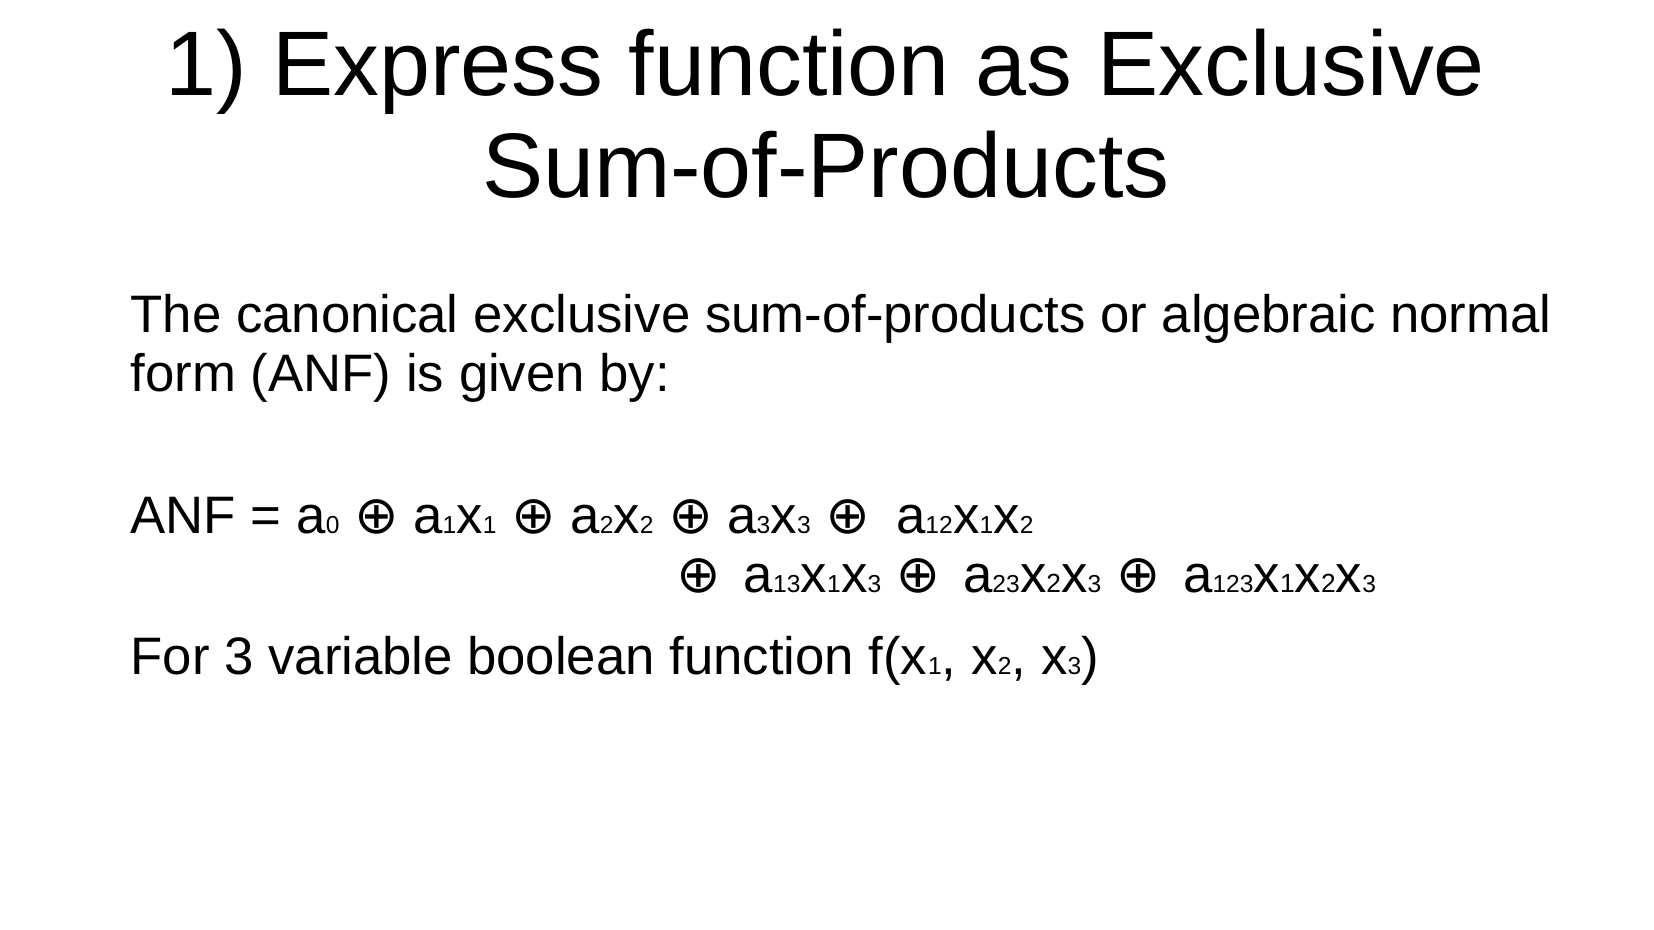

# 1) Express function as Exclusive Sum-of-Products
The canonical exclusive sum-of-products or algebraic normal form (ANF) is given by:
ANF = a0 ⊕ a1x1 ⊕ a2x2 ⊕ a3x3 ⊕ a12x1x2
 ⊕ a13x1x3 ⊕ a23x2x3 ⊕ a123x1x2x3
For 3 variable boolean function f(x1, x2, x3)